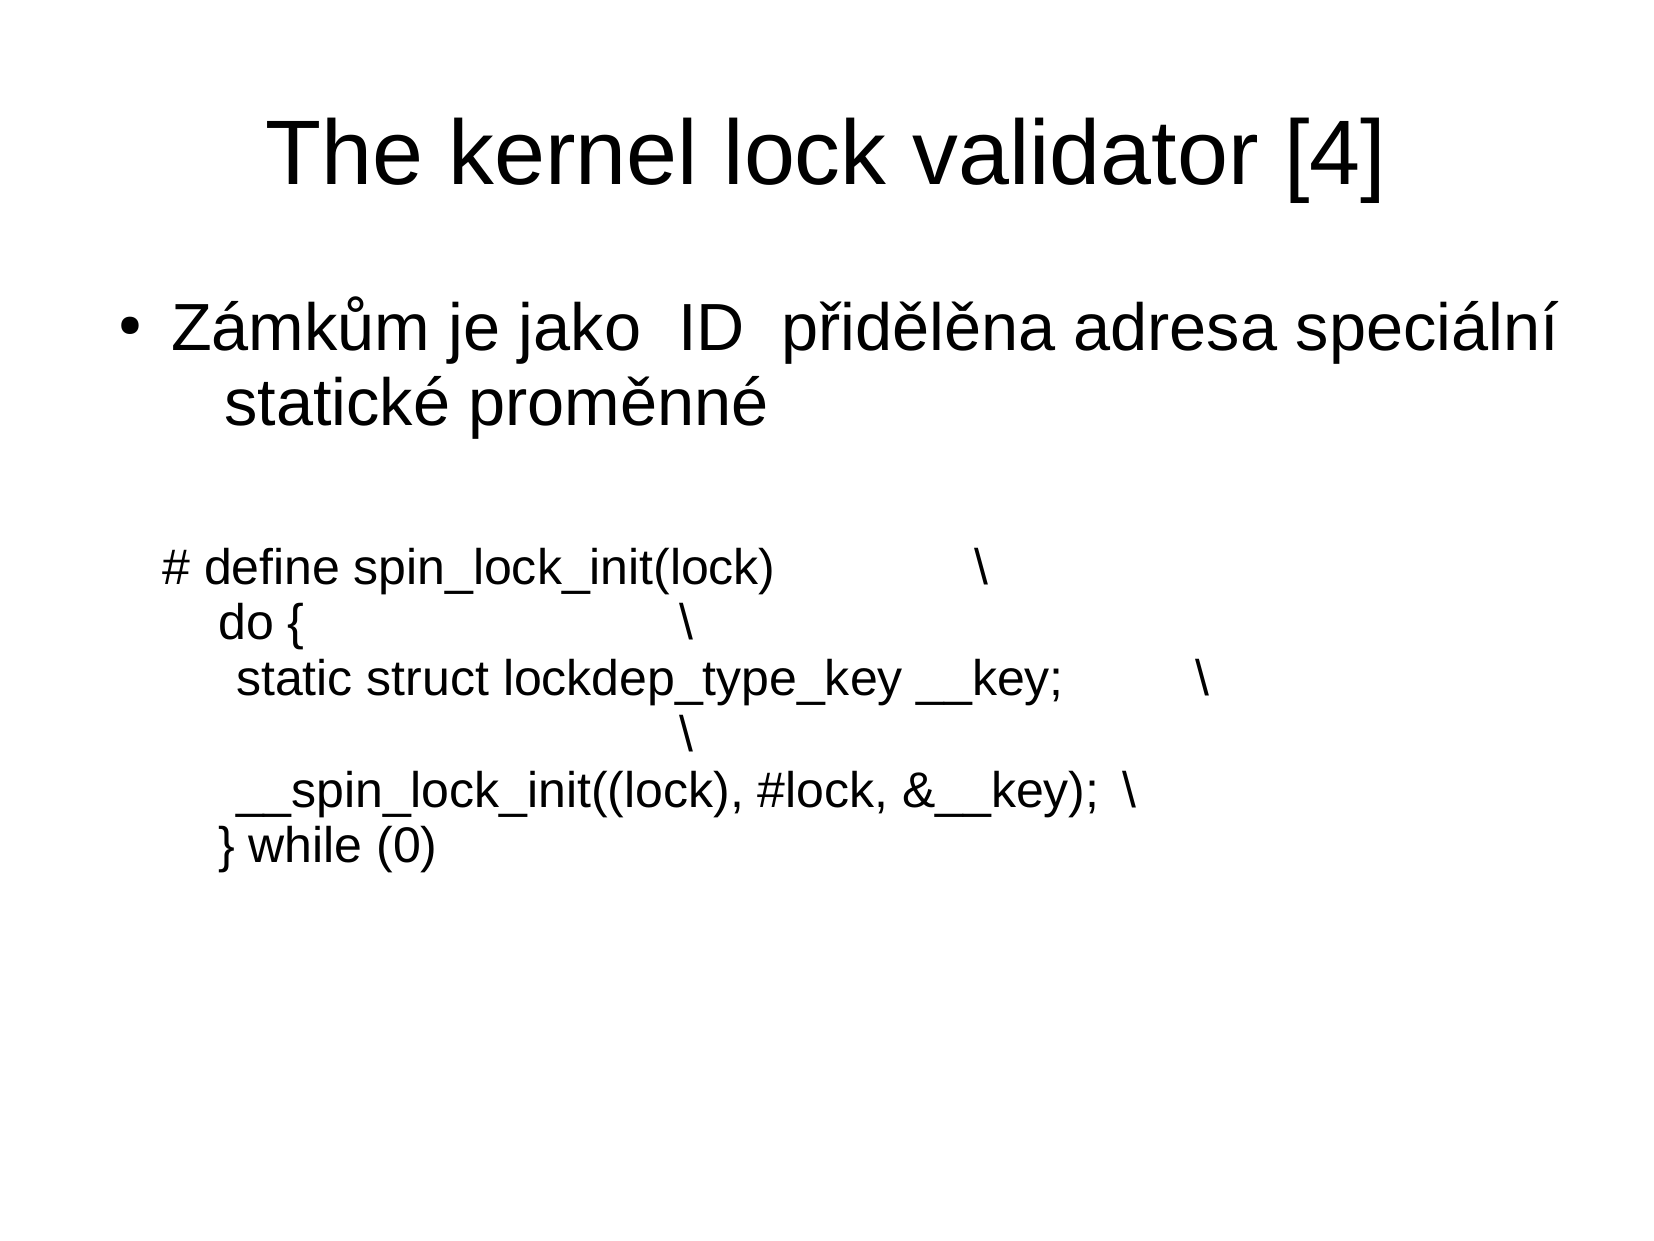

# The kernel lock validator [4]
Zámkům je jako ID přidělěna adresa speciální statické proměnné
# define spin_lock_init(lock)			\
 do {						\
	static struct lockdep_type_key __key;		\
							\
	__spin_lock_init((lock), #lock, &__key);	\
 } while (0)